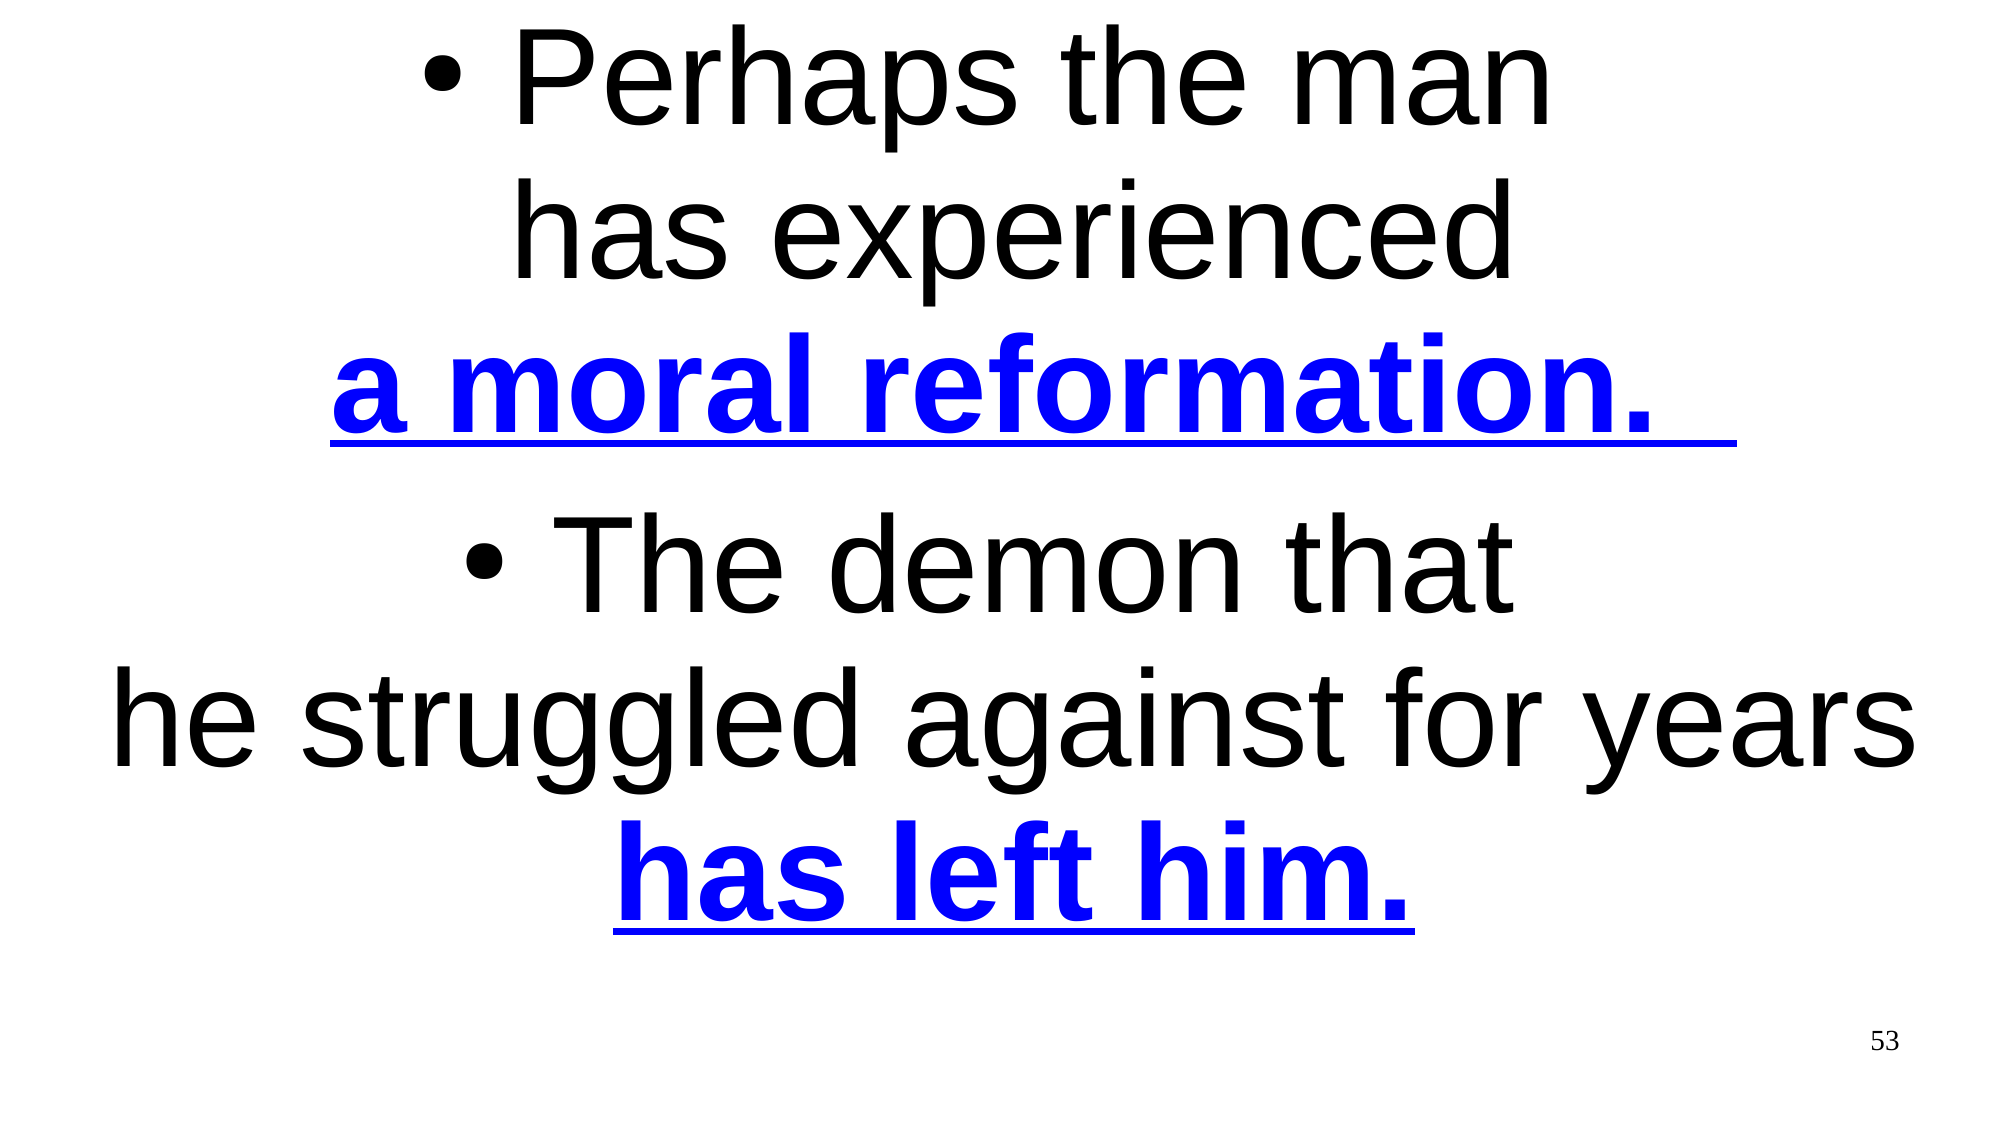

# Perhaps the man has experienced a moral reformation.
 The demon that
he struggled against for years
has left him.
53